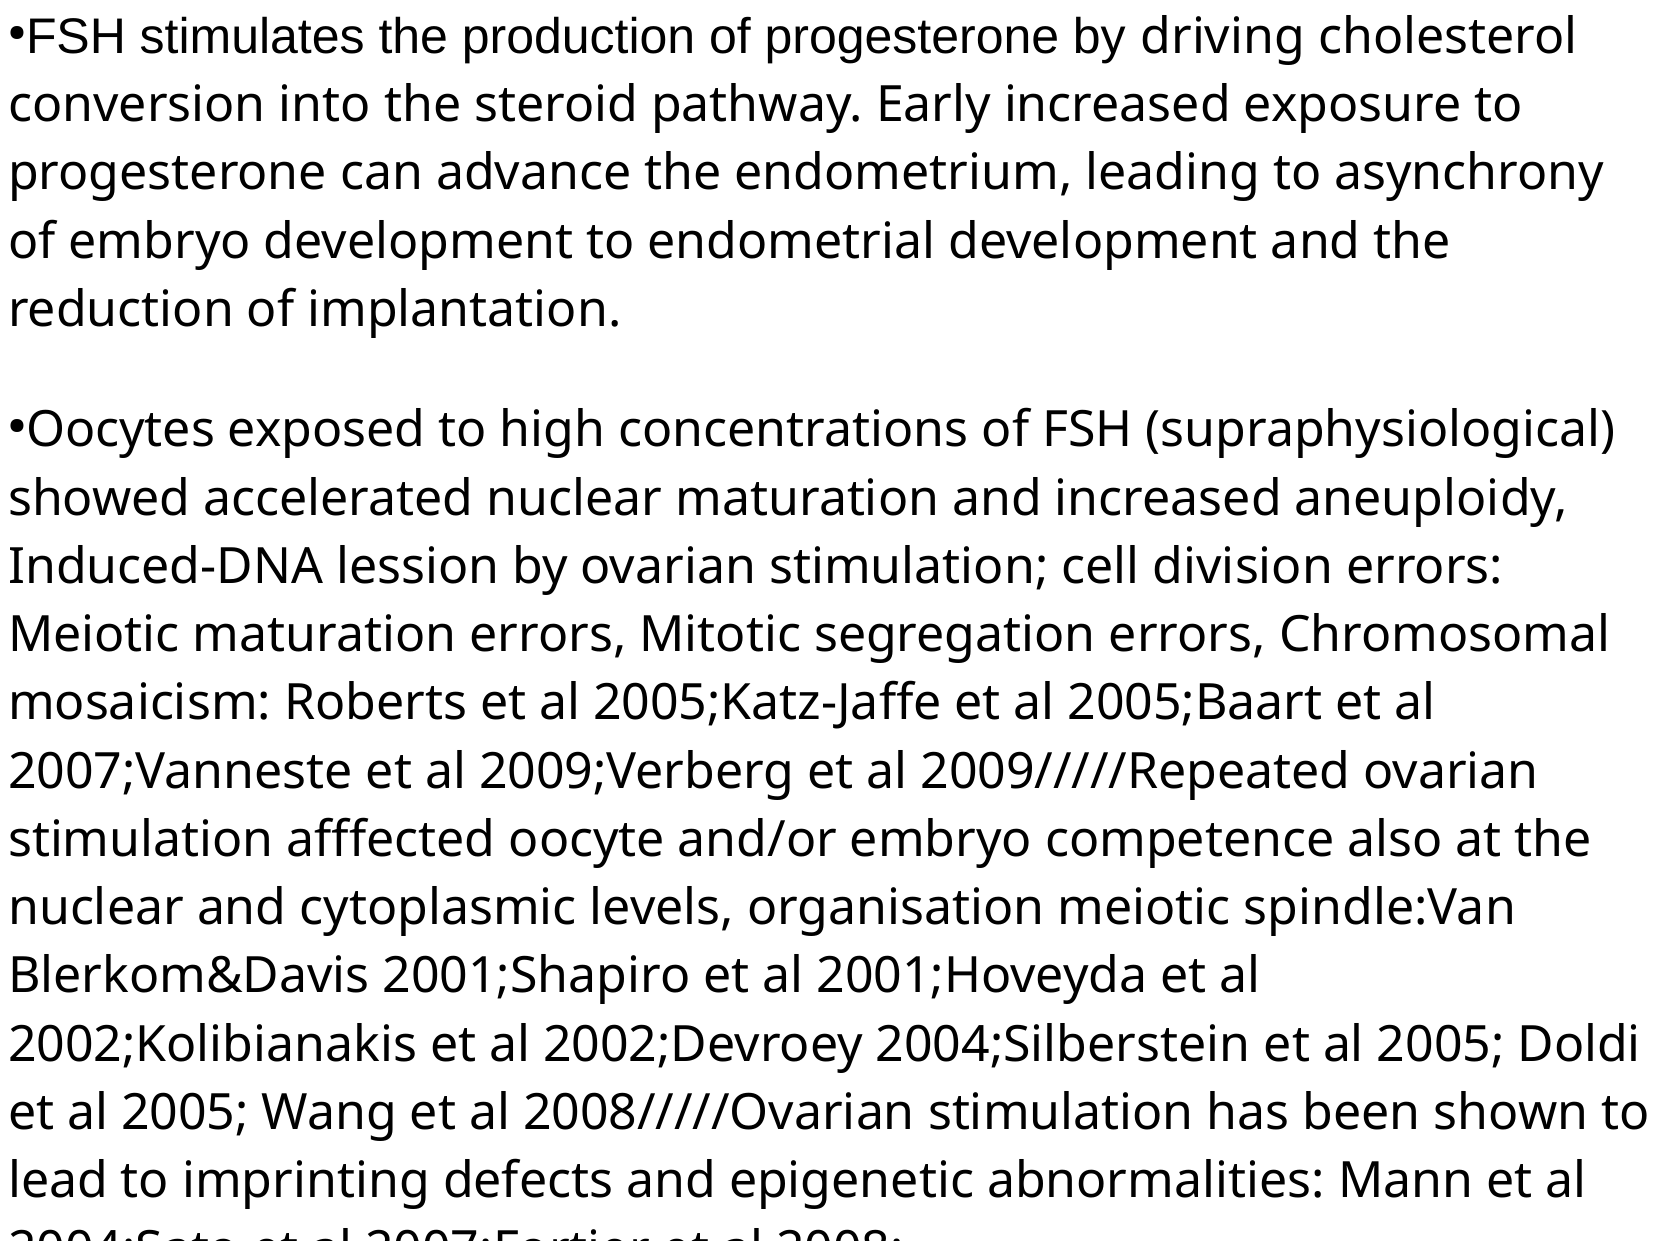

FSH stimulates the production of progesterone by driving cholesterol conversion into the steroid pathway. Early increased exposure to progesterone can advance the endometrium, leading to asynchrony of embryo development to endometrial development and the reduction of implantation.
Oocytes exposed to high concentrations of FSH (supraphysiological) showed accelerated nuclear maturation and increased aneuploidy, Induced-DNA lession by ovarian stimulation; cell division errors: Meiotic maturation errors, Mitotic segregation errors, Chromosomal mosaicism: Roberts et al 2005;Katz-Jaffe et al 2005;Baart et al 2007;Vanneste et al 2009;Verberg et al 2009/////Repeated ovarian stimulation afffected oocyte and/or embryo competence also at the nuclear and cytoplasmic levels, organisation meiotic spindle:Van Blerkom&Davis 2001;Shapiro et al 2001;Hoveyda et al 2002;Kolibianakis et al 2002;Devroey 2004;Silberstein et al 2005; Doldi et al 2005; Wang et al 2008/////Ovarian stimulation has been shown to lead to imprinting defects and epigenetic abnormalities: Mann et al 2004;Sato et al 2007;Fortier et al 2008;